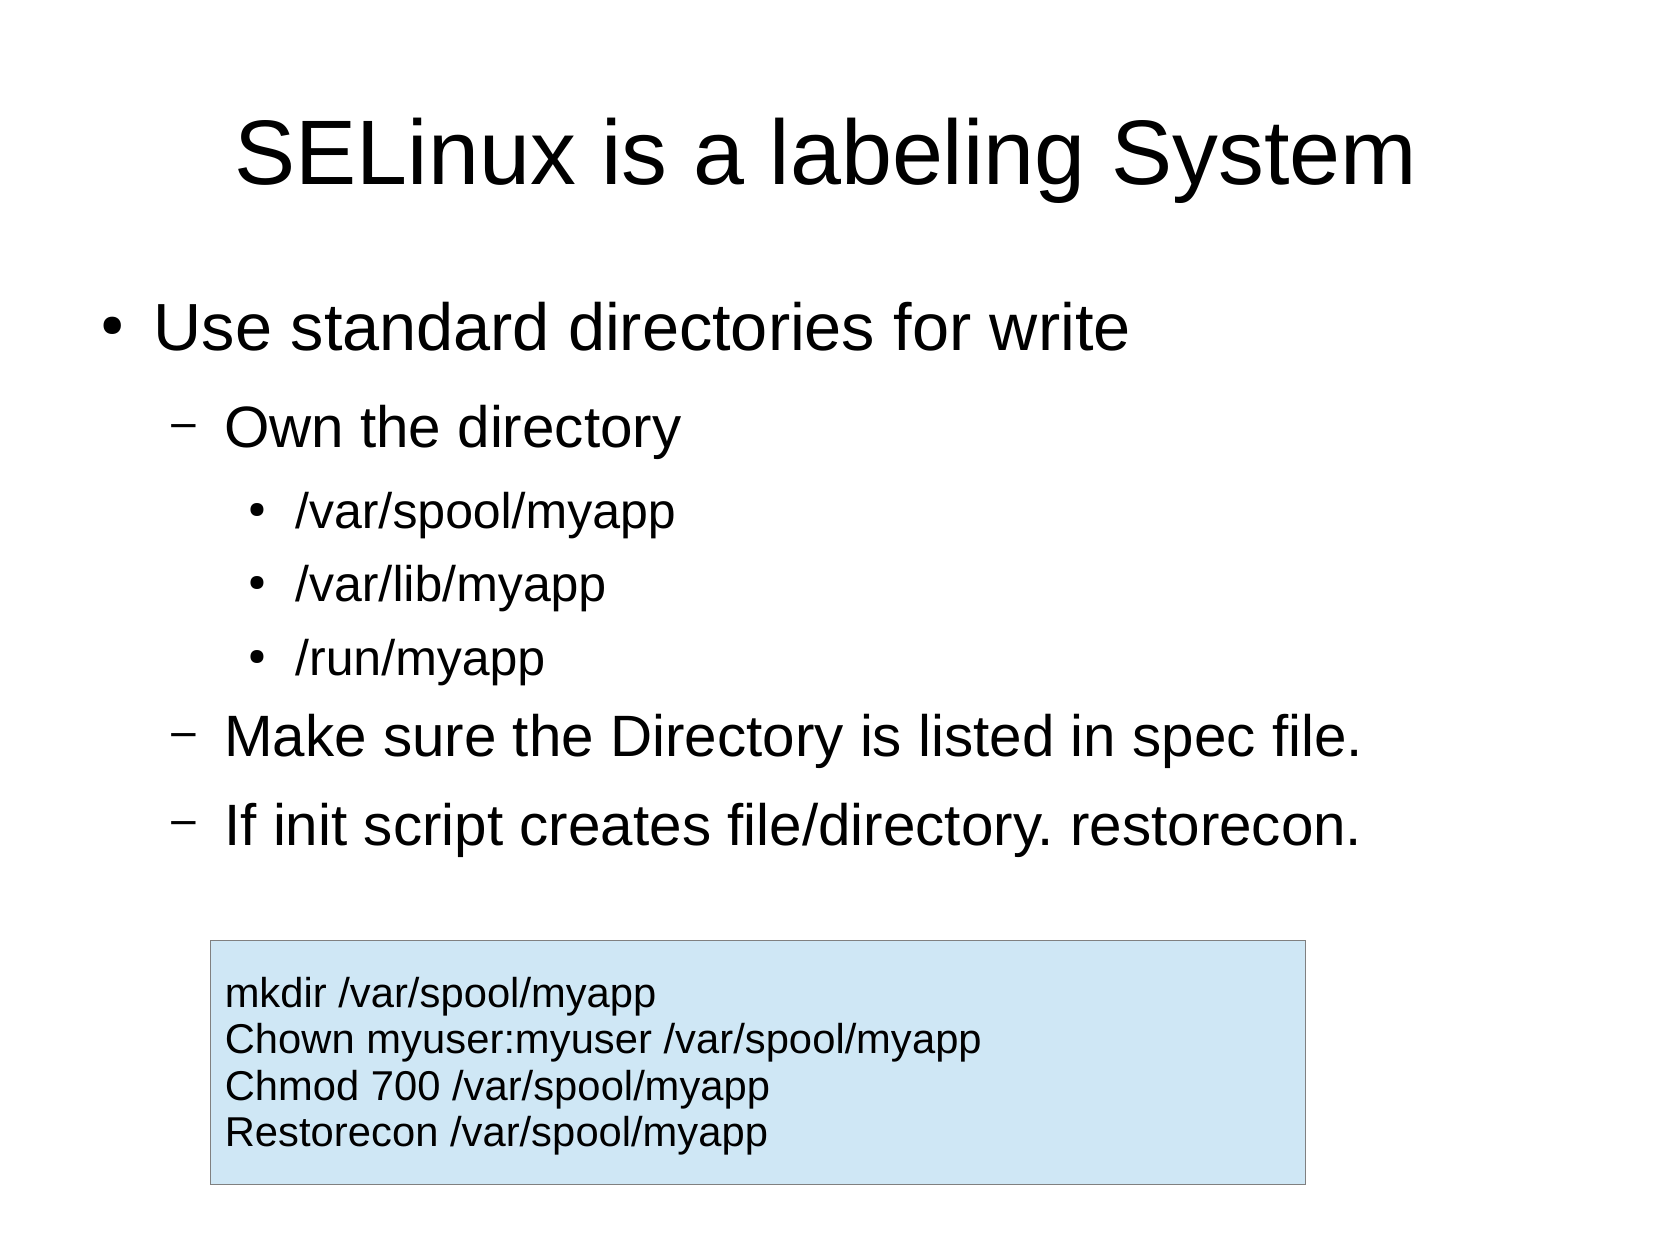

# SELinux is a labeling System
Use standard directories for write
Own the directory
/var/spool/myapp
/var/lib/myapp
/run/myapp
Make sure the Directory is listed in spec file.
If init script creates file/directory. restorecon.
mkdir /var/spool/myapp
Chown myuser:myuser /var/spool/myapp
Chmod 700 /var/spool/myapp
Restorecon /var/spool/myapp